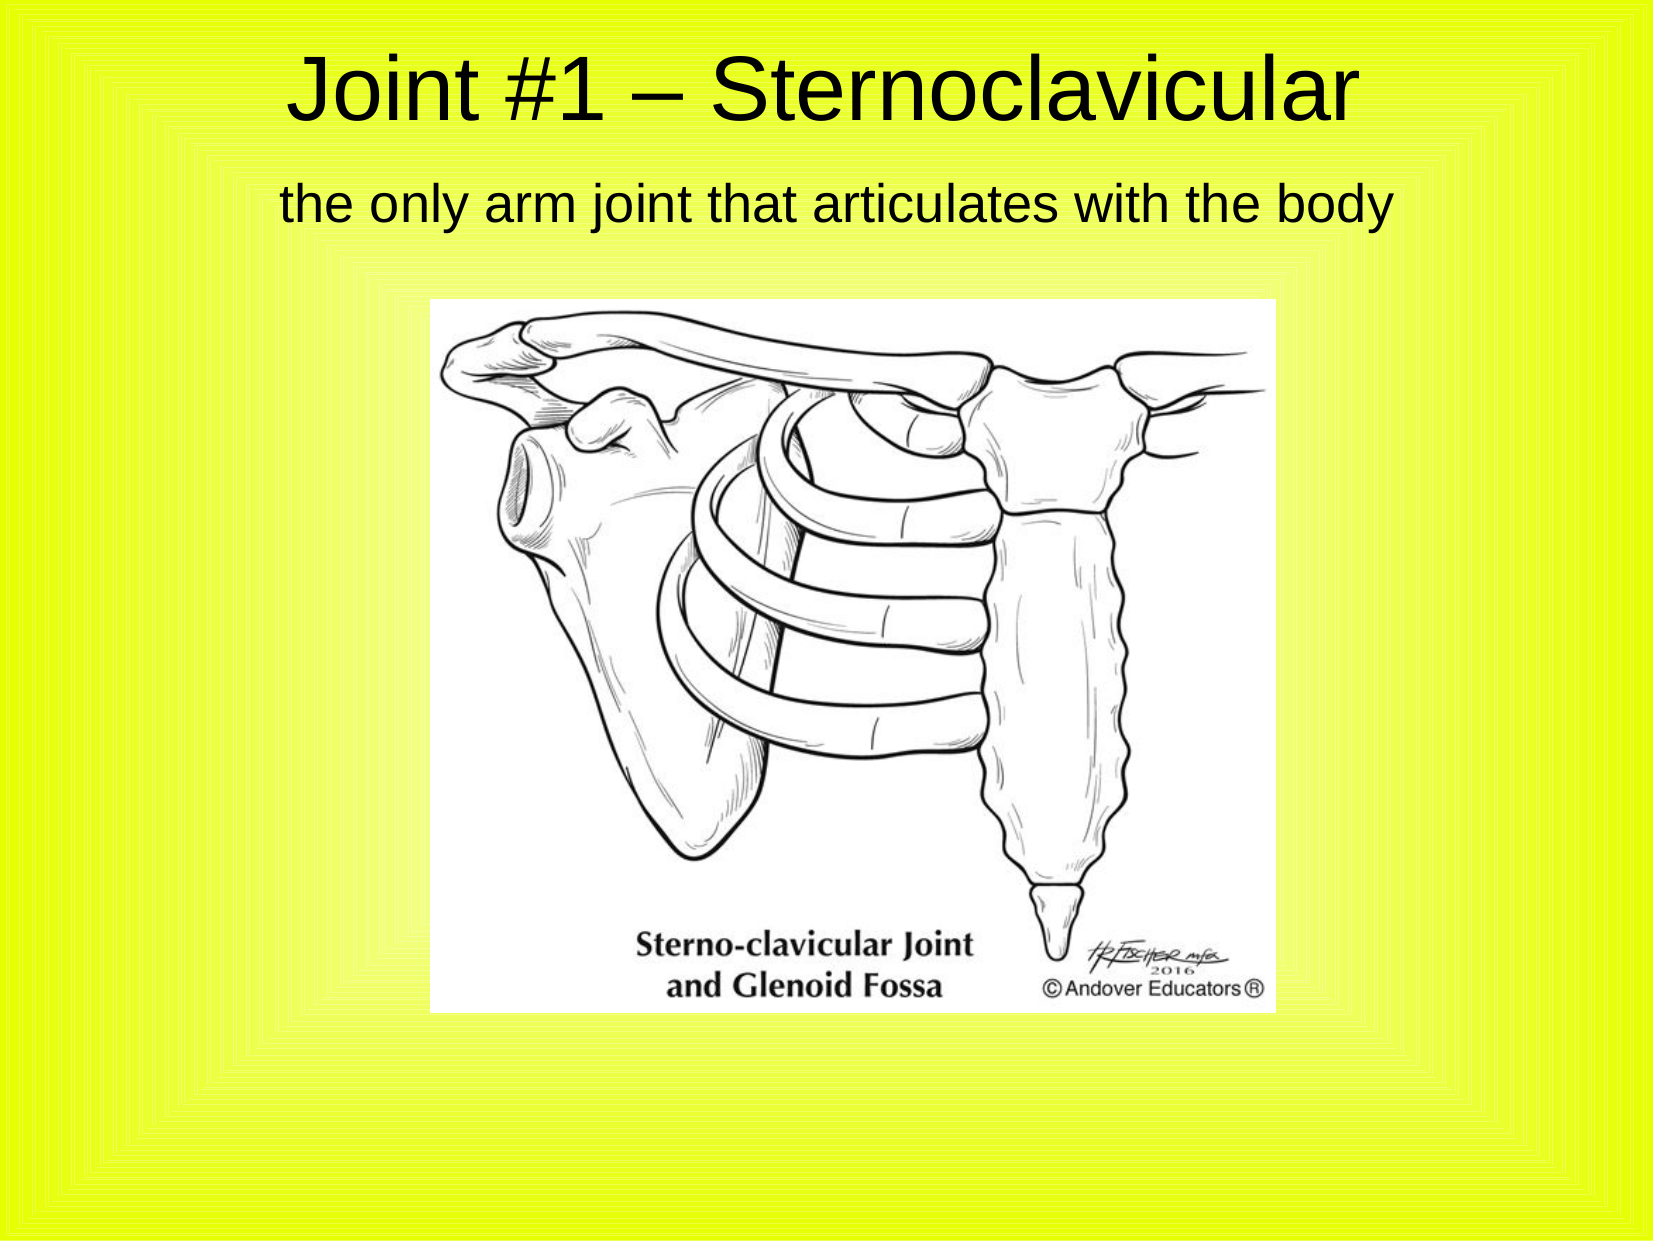

# Joint #1 – Sternoclavicular the only arm joint that articulates with the body